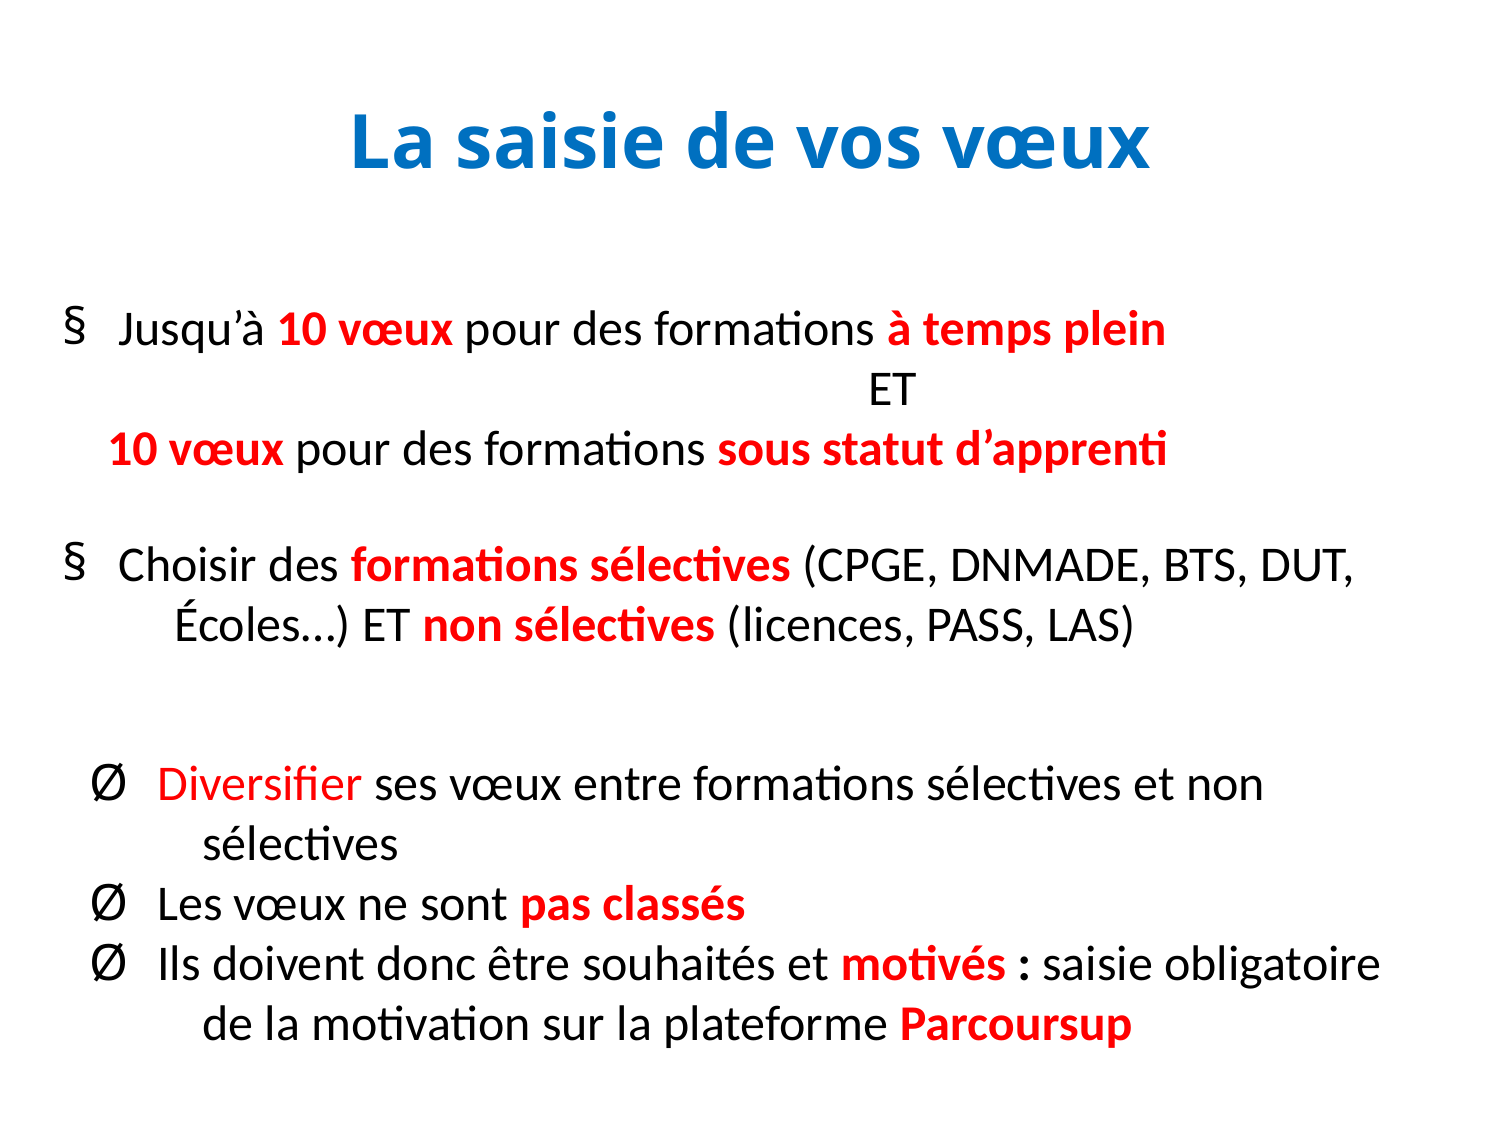

# La saisie de vos vœux
Jusqu’à 10 vœux pour des formations à temps plein 				ET
 10 vœux pour des formations sous statut d’apprenti
Choisir des formations sélectives (CPGE, DNMADE, BTS, DUT, Écoles…) ET non sélectives (licences, PASS, LAS)
 Diversifier ses vœux entre formations sélectives et non sélectives
 Les vœux ne sont pas classés
 Ils doivent donc être souhaités et motivés : saisie obligatoire de la motivation sur la plateforme Parcoursup